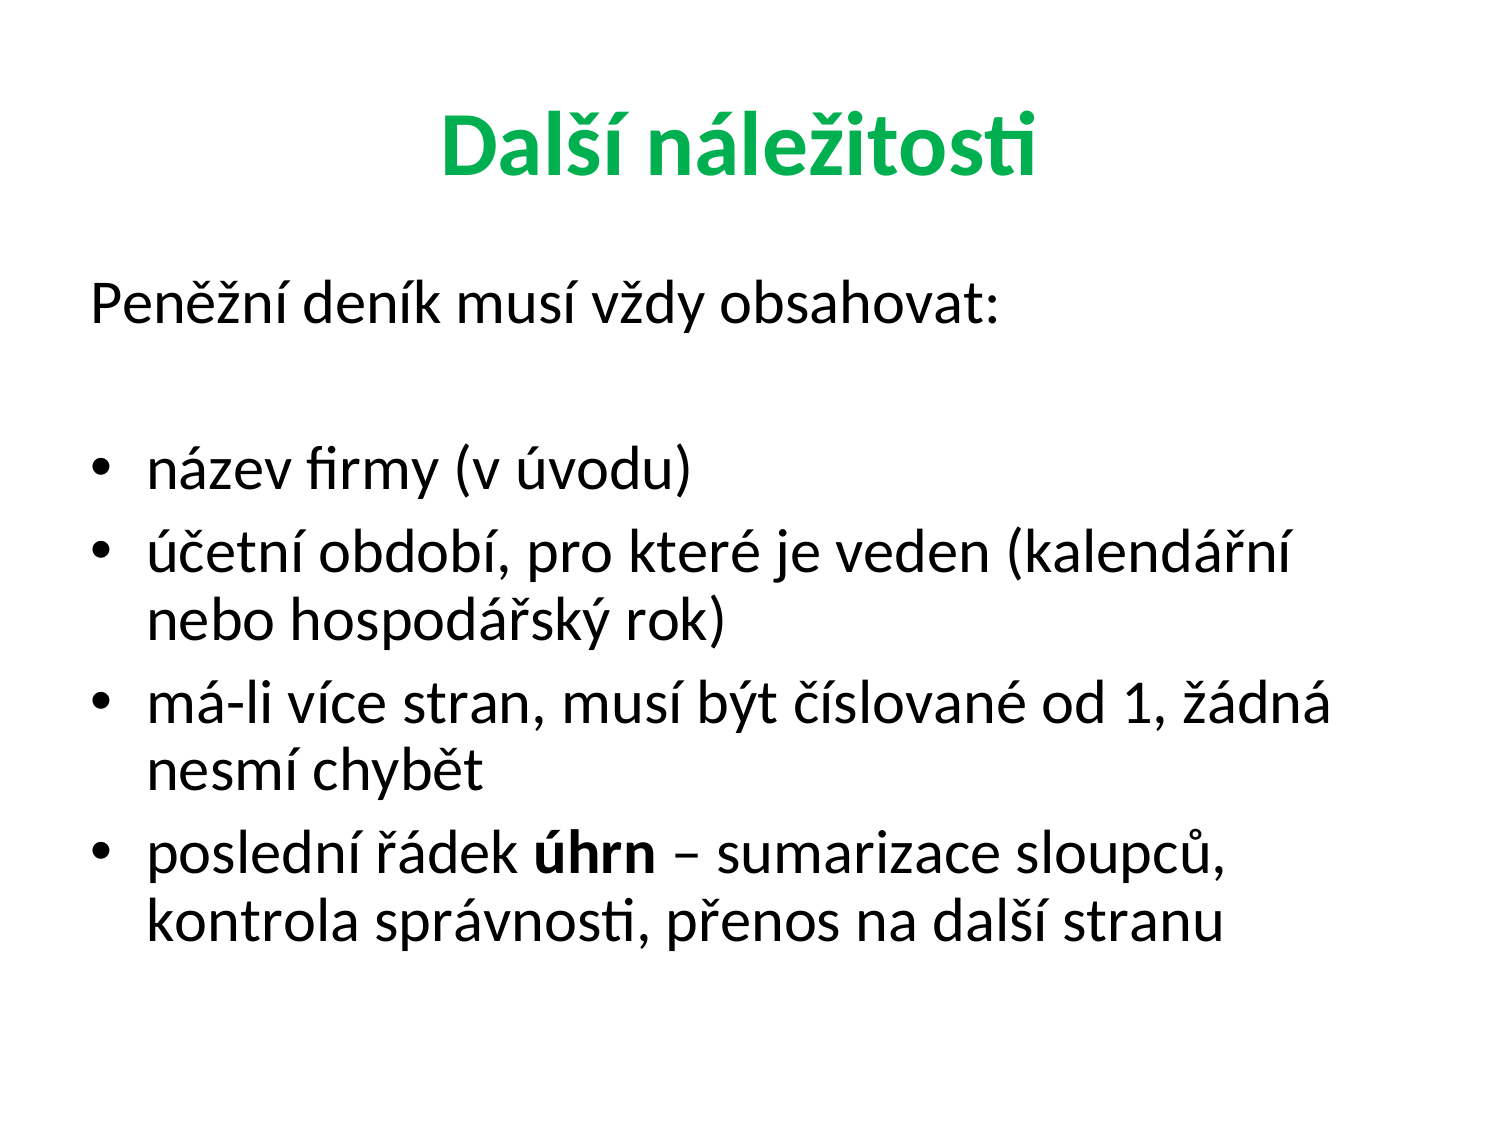

# Další náležitosti
Peněžní deník musí vždy obsahovat:
název firmy (v úvodu)
účetní období, pro které je veden (kalendářní nebo hospodářský rok)
má-li více stran, musí být číslované od 1, žádná nesmí chybět
poslední řádek úhrn – sumarizace sloupců, kontrola správnosti, přenos na další stranu